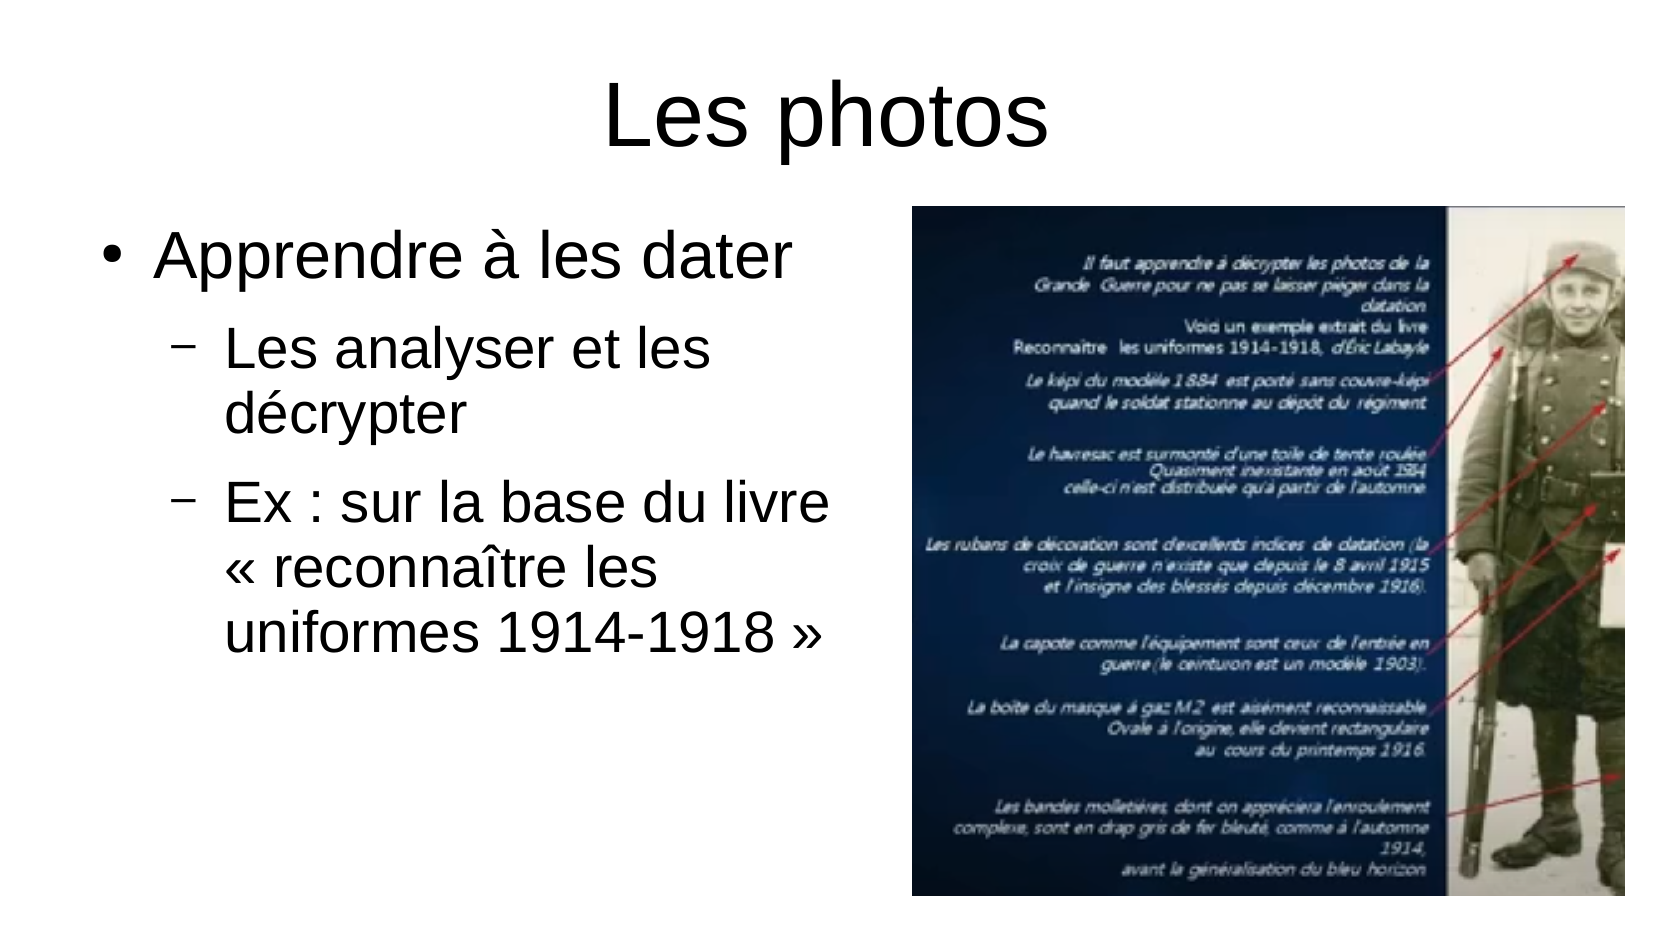

# Les photos
Apprendre à les dater
Les analyser et les décrypter
Ex : sur la base du livre « reconnaître les uniformes 1914-1918 »